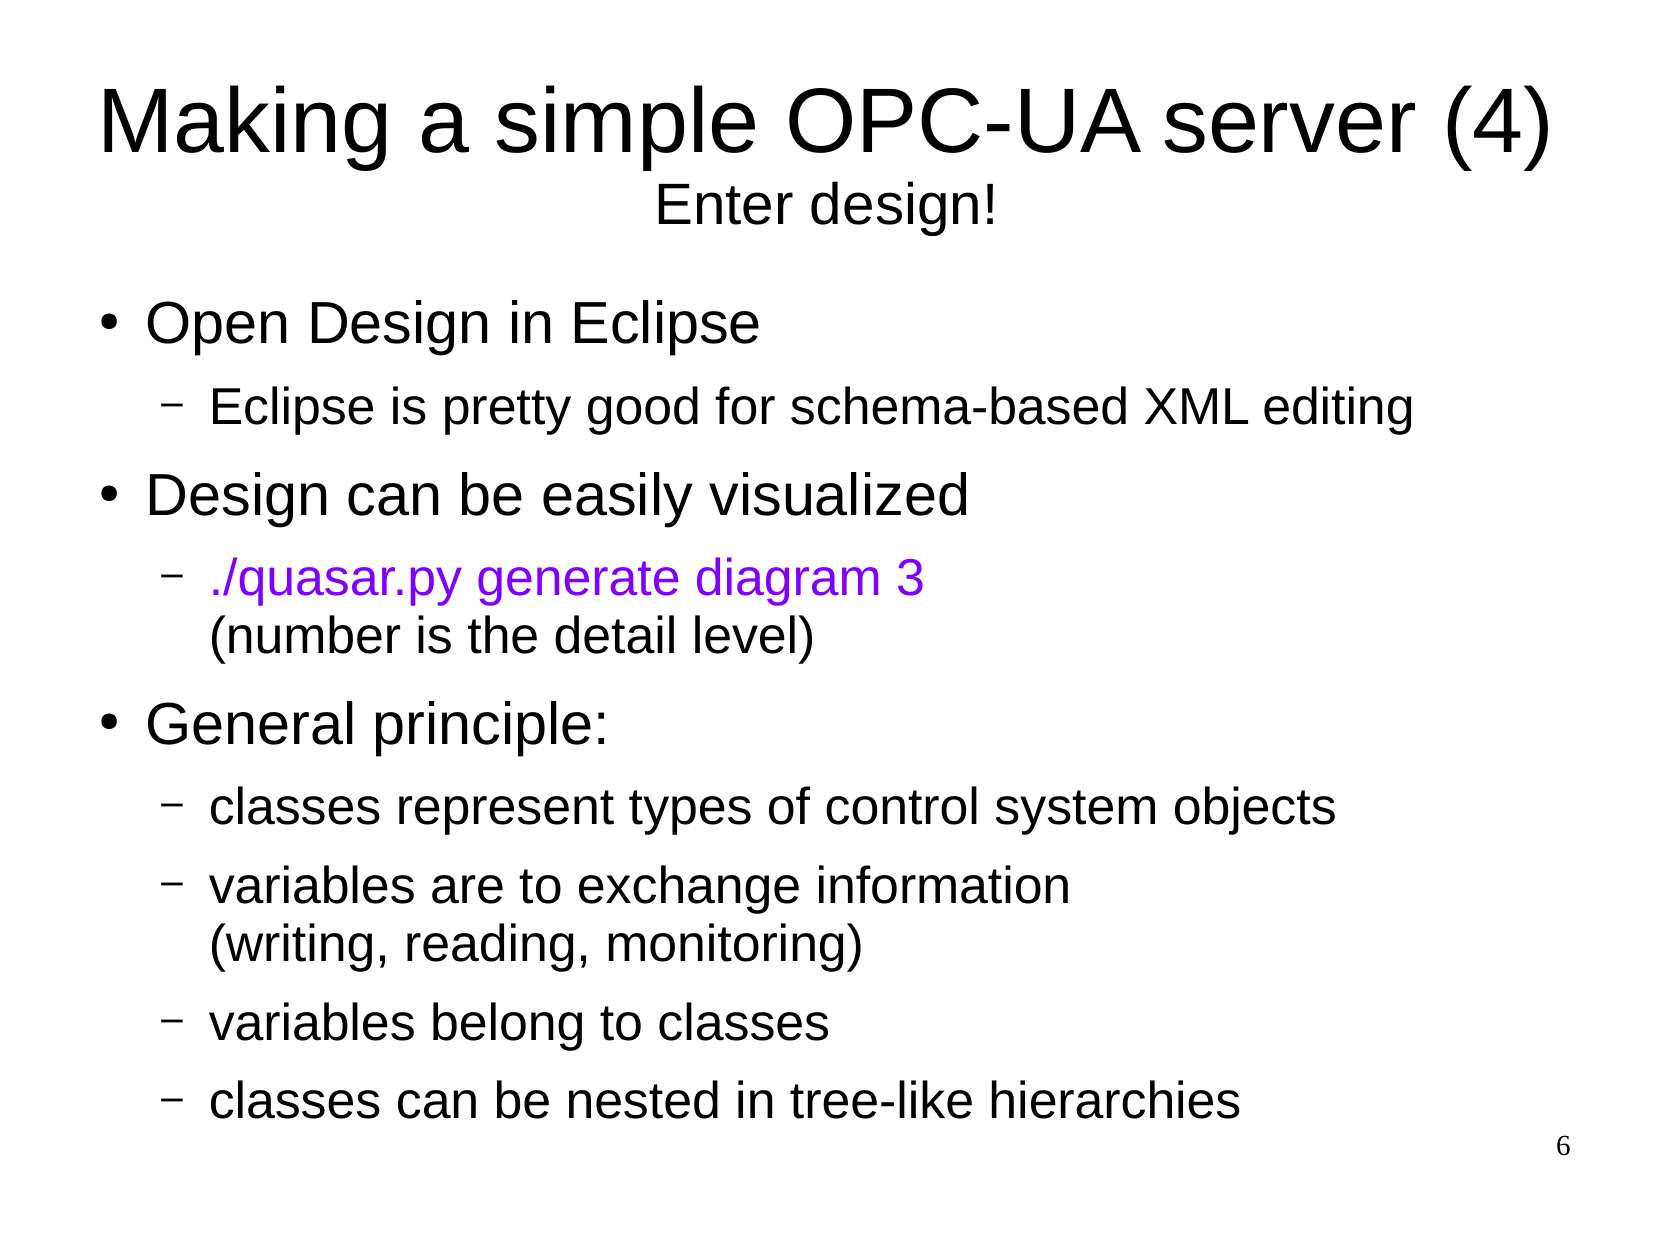

# Making a simple OPC-UA server (4) Enter design!
Open Design in Eclipse
Eclipse is pretty good for schema-based XML editing
Design can be easily visualized
./quasar.py generate diagram 3
(number is the detail level)
General principle:
classes represent types of control system objects
variables are to exchange information
(writing, reading, monitoring)
variables belong to classes
classes can be nested in tree-like hierarchies
6